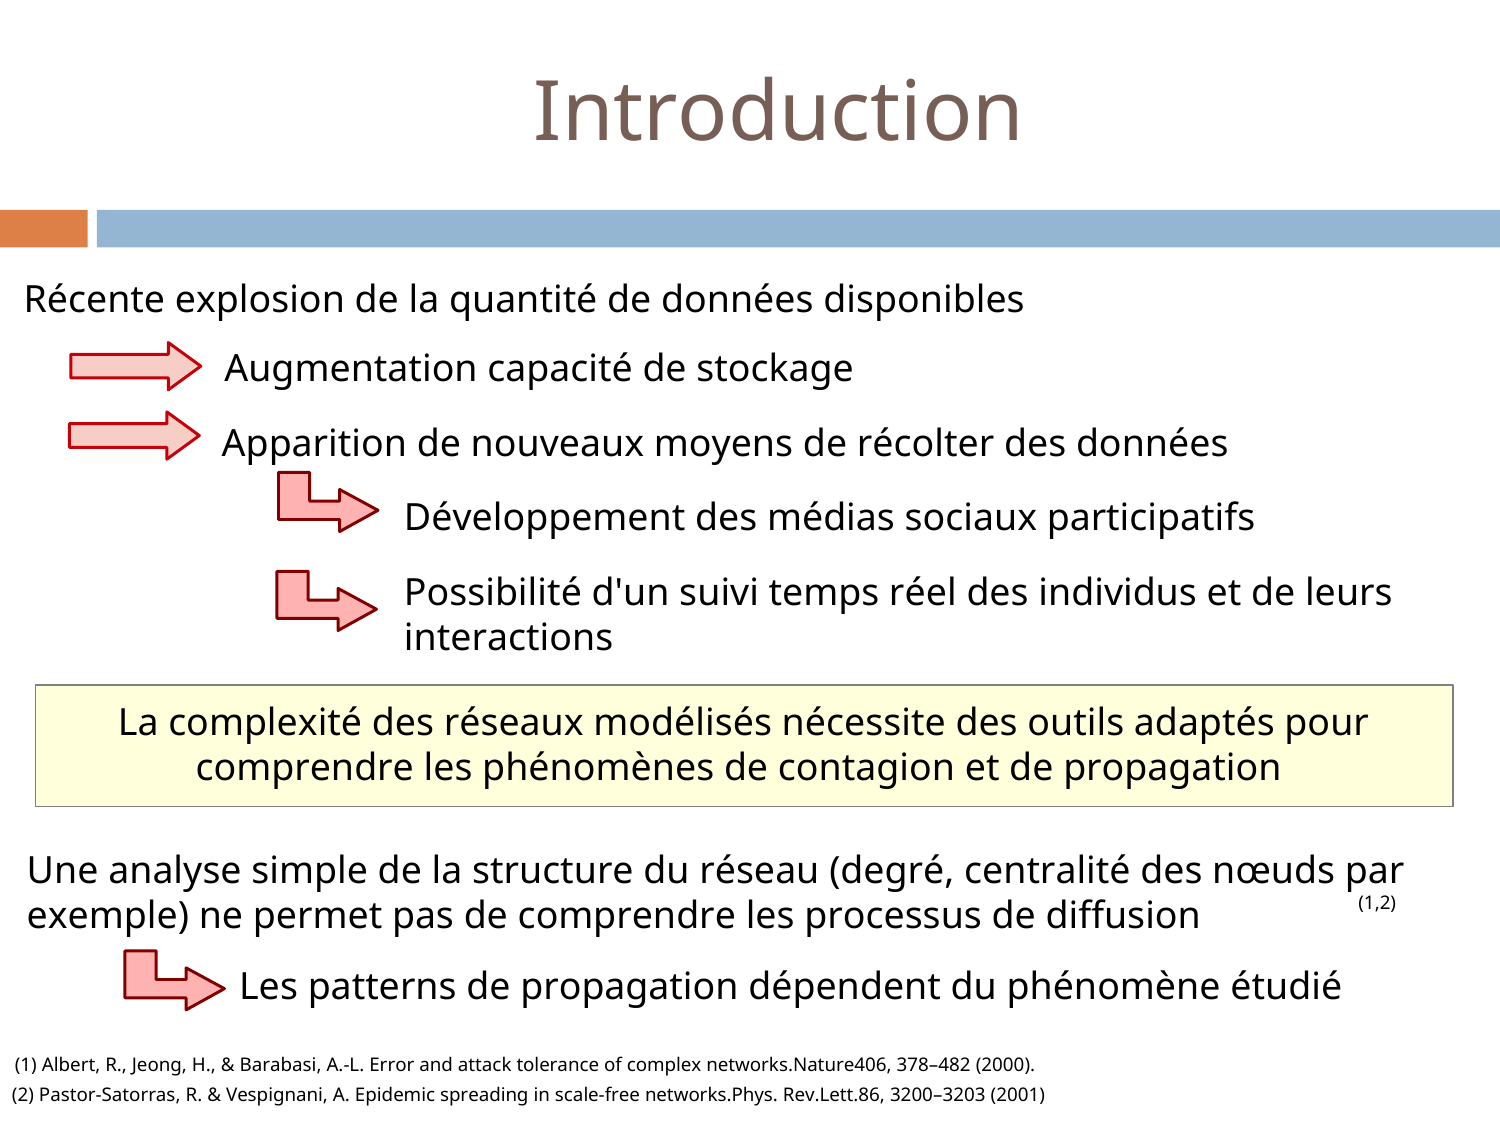

Introduction
Récente explosion de la quantité de données disponibles
Augmentation capacité de stockage
Apparition de nouveaux moyens de récolter des données
Développement des médias sociaux participatifs
Possibilité d'un suivi temps réel des individus et de leurs interactions
La complexité des réseaux modélisés nécessite des outils adaptés pour comprendre les phénomènes de contagion et de propagation
Une analyse simple de la structure du réseau (degré, centralité des nœuds par exemple) ne permet pas de comprendre les processus de diffusion
(1,2)
Les patterns de propagation dépendent du phénomène étudié
(1) Albert, R., Jeong, H., & Barabasi, A.-L. Error and attack tolerance of complex networks.Nature406, 378–482 (2000).
(2) Pastor-Satorras, R. & Vespignani, A. Epidemic spreading in scale-free networks.Phys. Rev.Lett.86, 3200–3203 (2001)